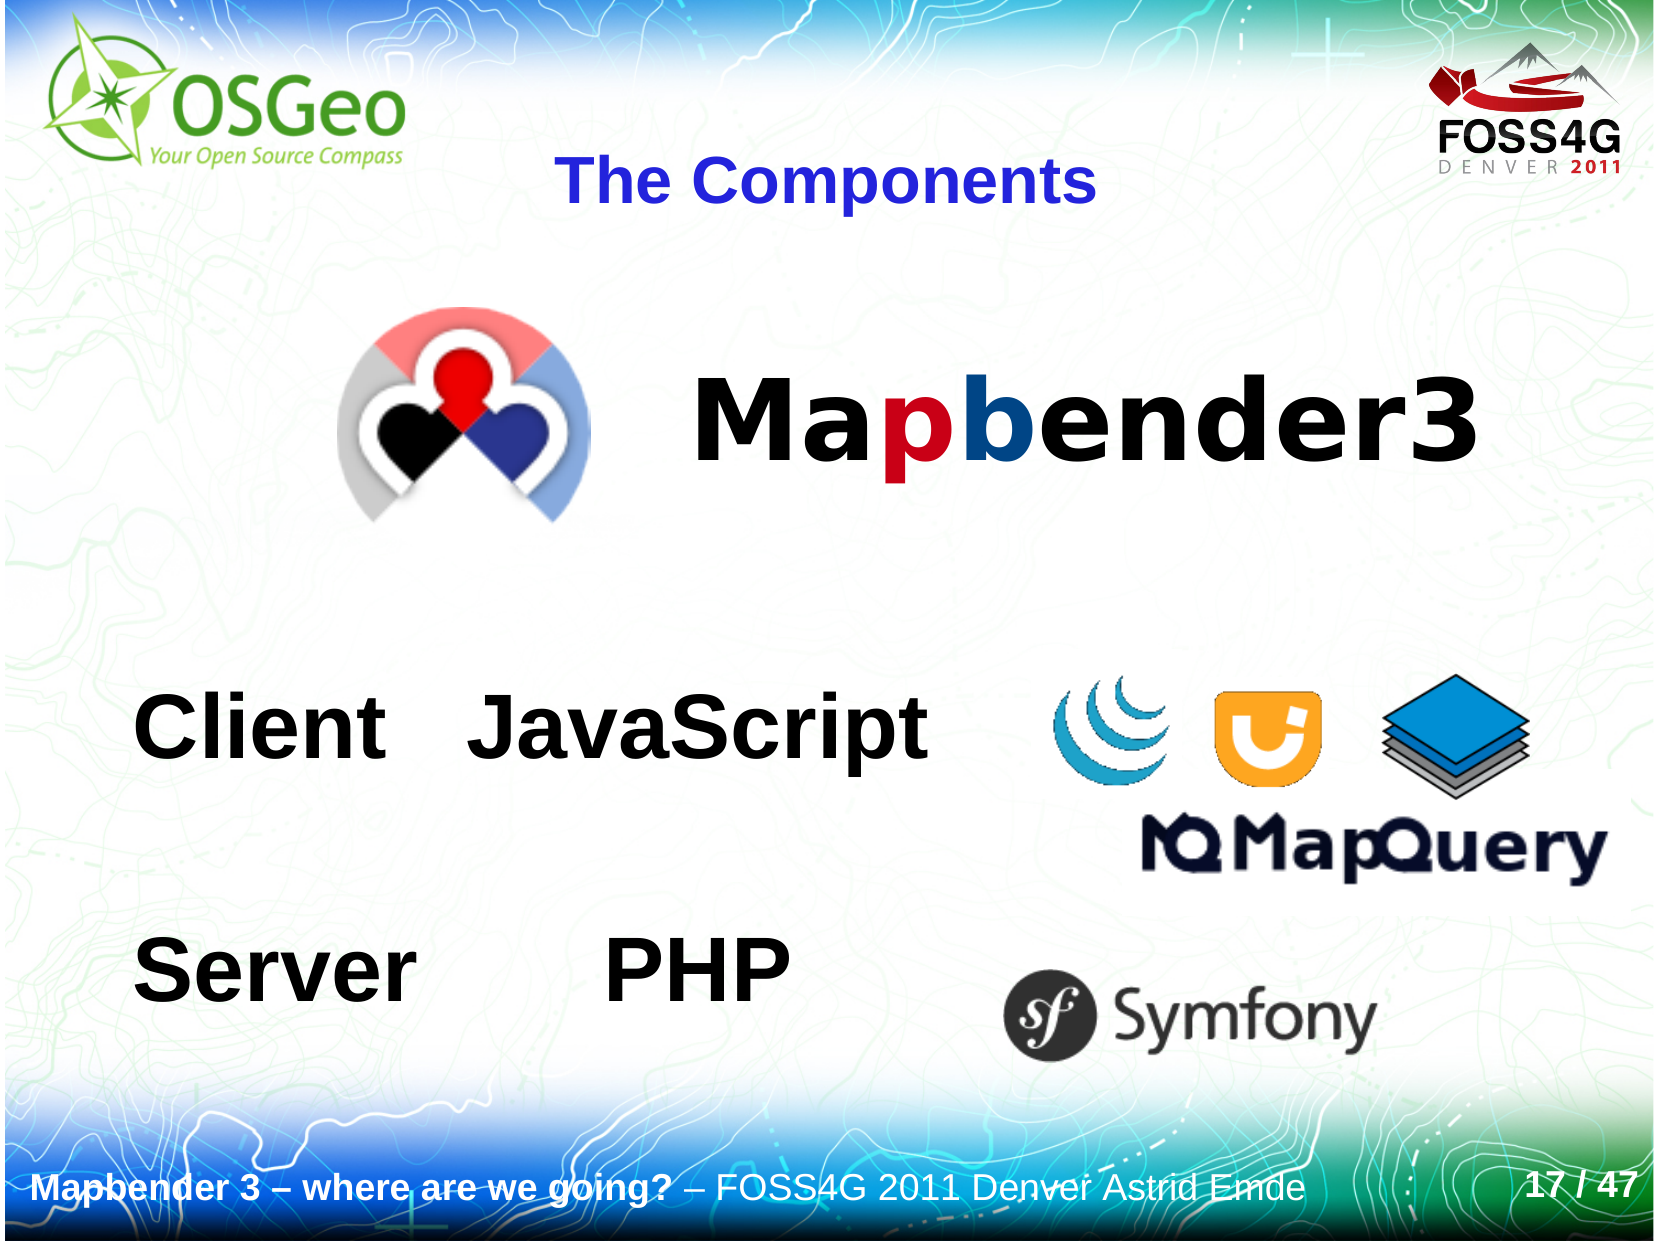

# The Components
Mapbender3
Client
Server
JavaScript
PHP